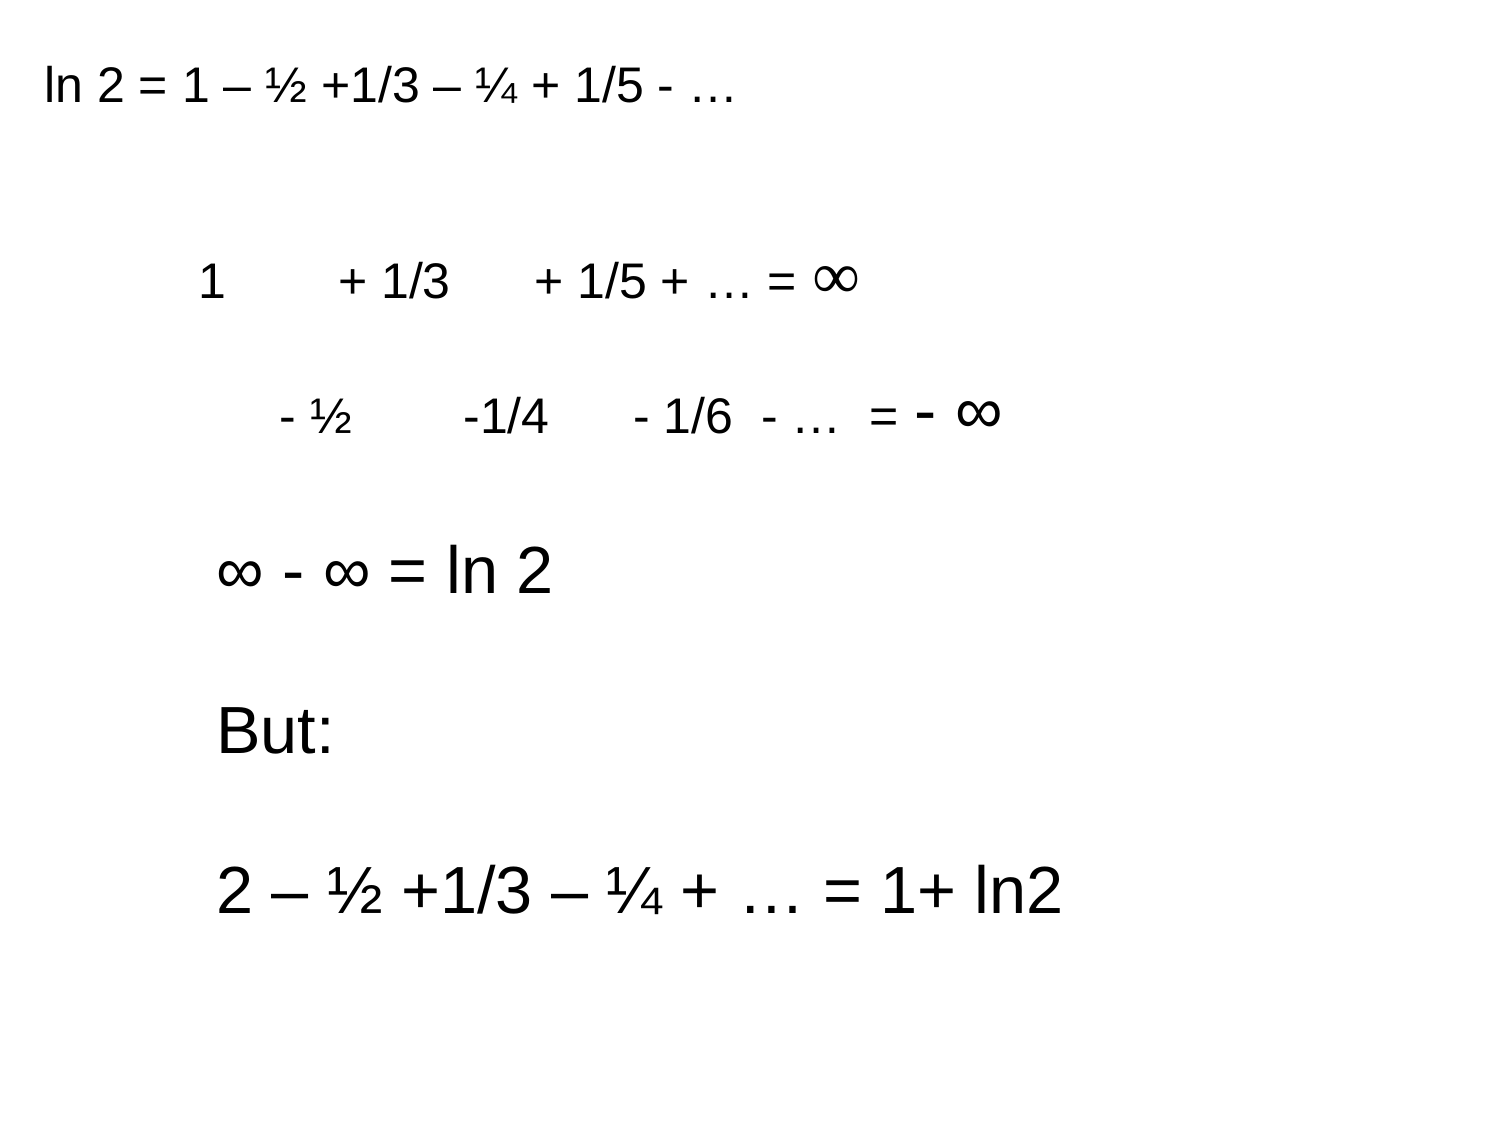

ln 2 = 1 – ½ +1/3 – ¼ + 1/5 - …
 1 + 1/3 + 1/5 + … = ∞
 - ½ -1/4 - 1/6 - … = - ∞
∞ - ∞ = ln 2
But:
2 – ½ +1/3 – ¼ + … = 1+ ln2